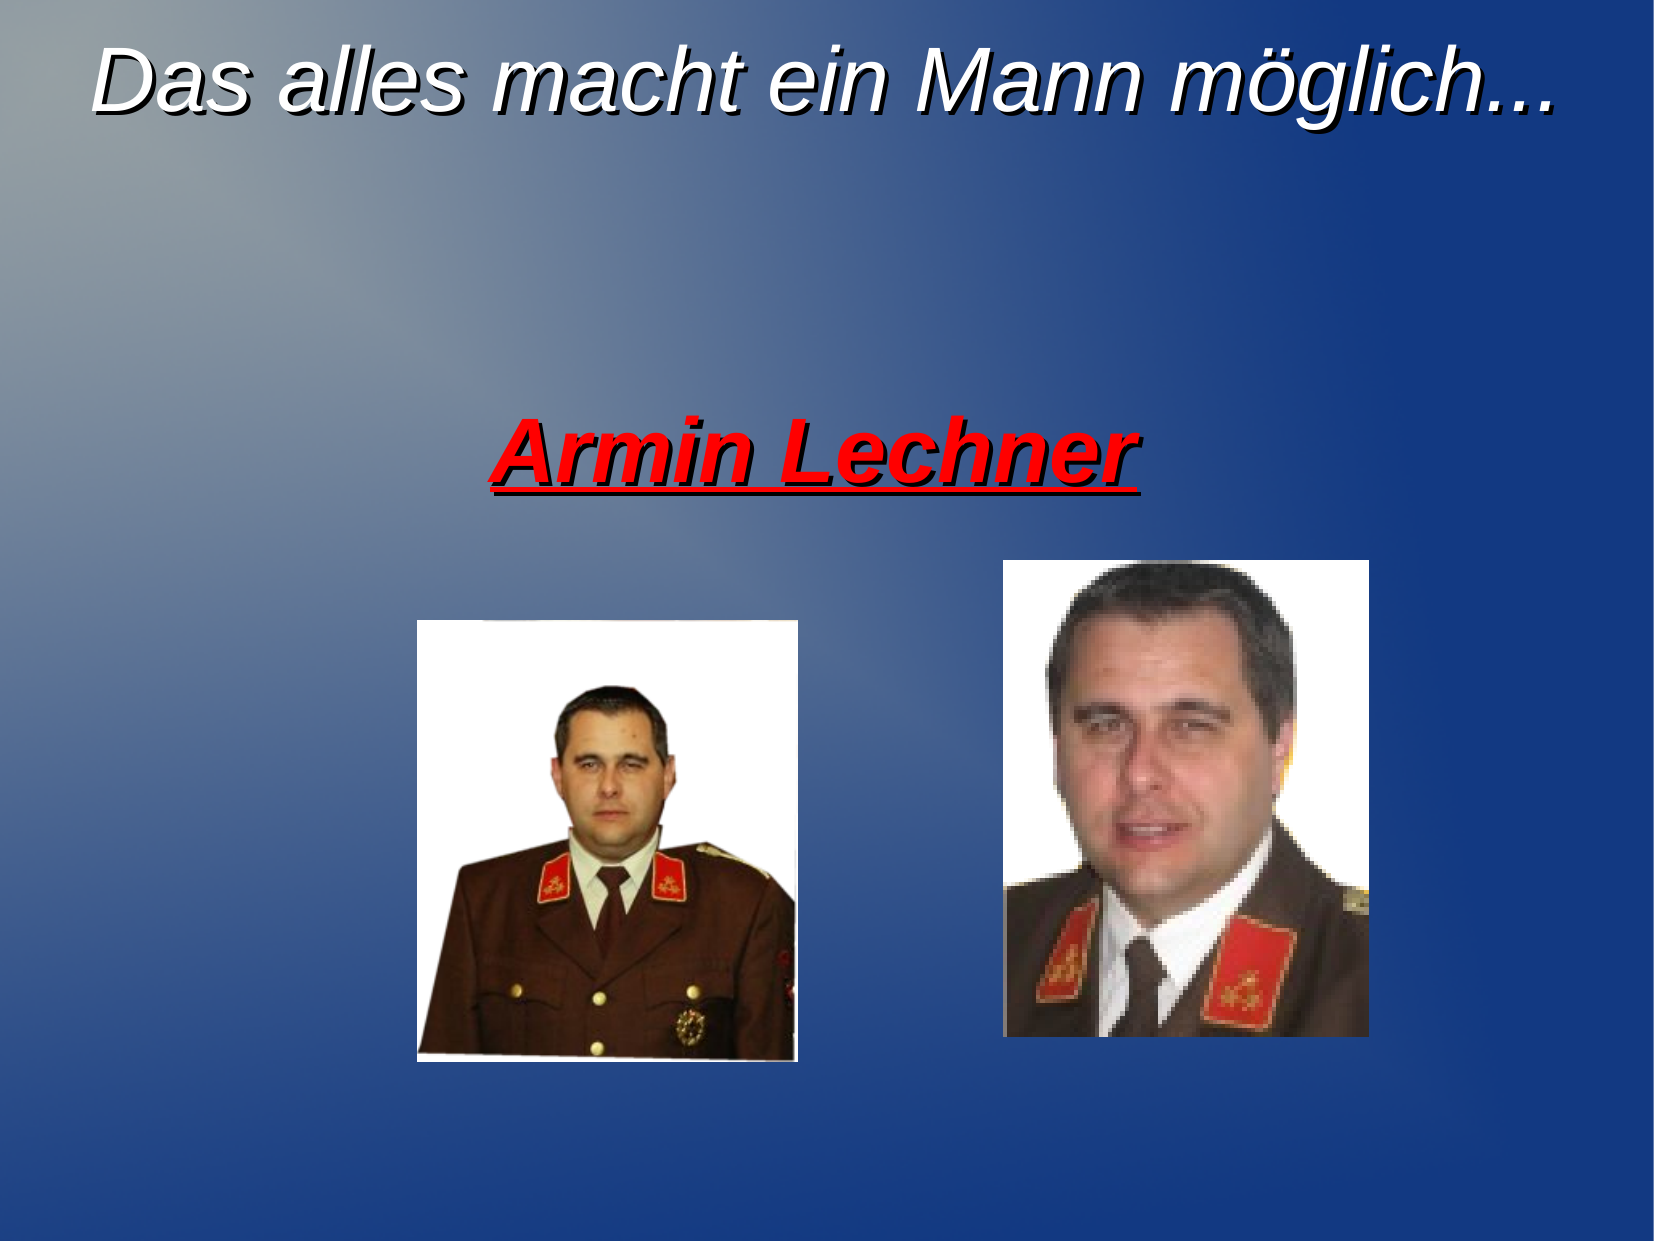

# Das alles macht ein Mann möglich...
Armin Lechner